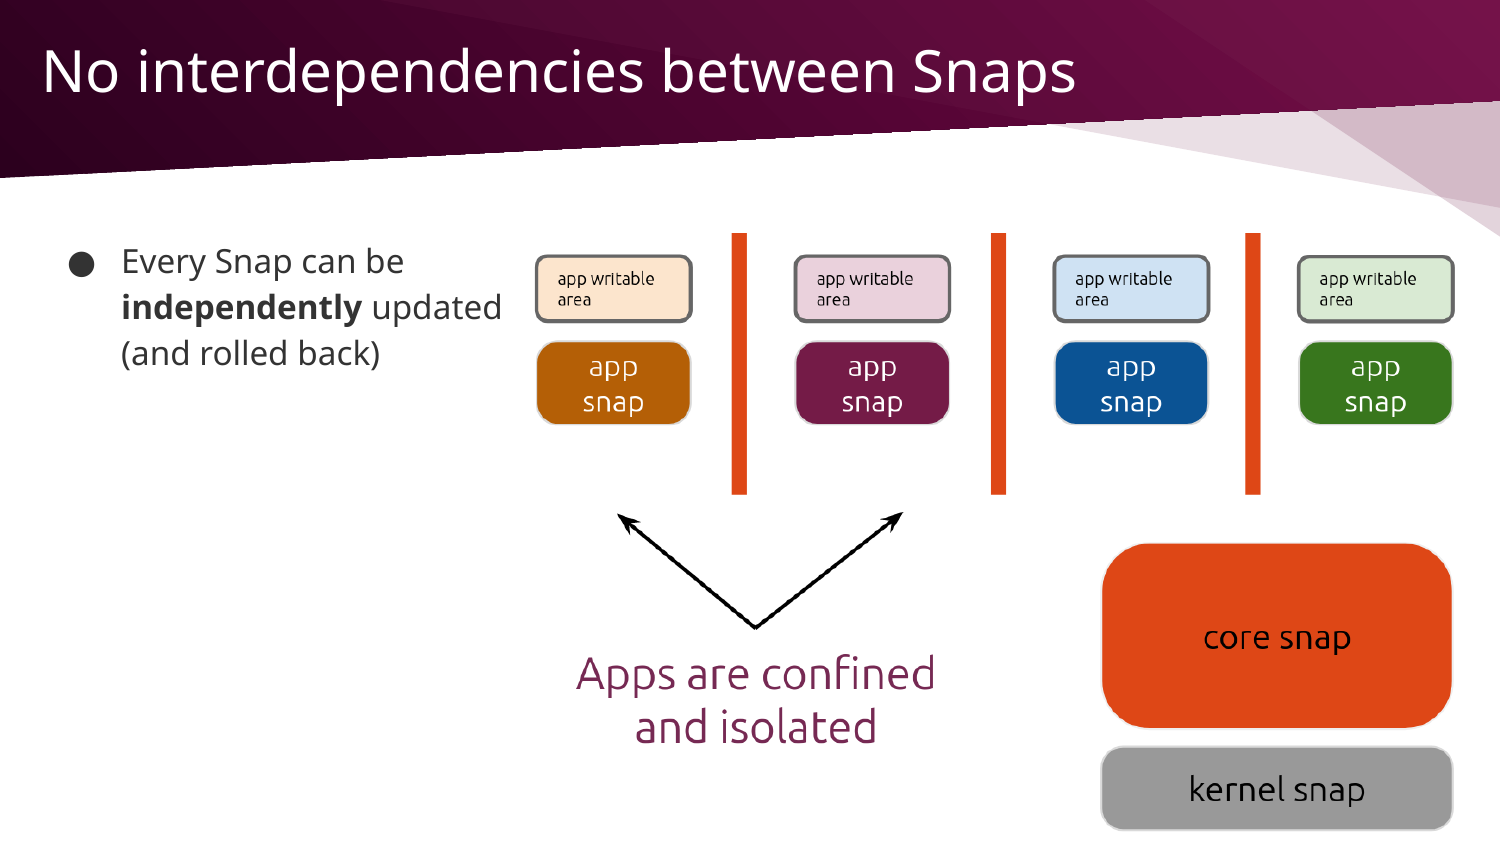

No interdependencies between Snaps
# Every Snap can be independently updated (and rolled back)